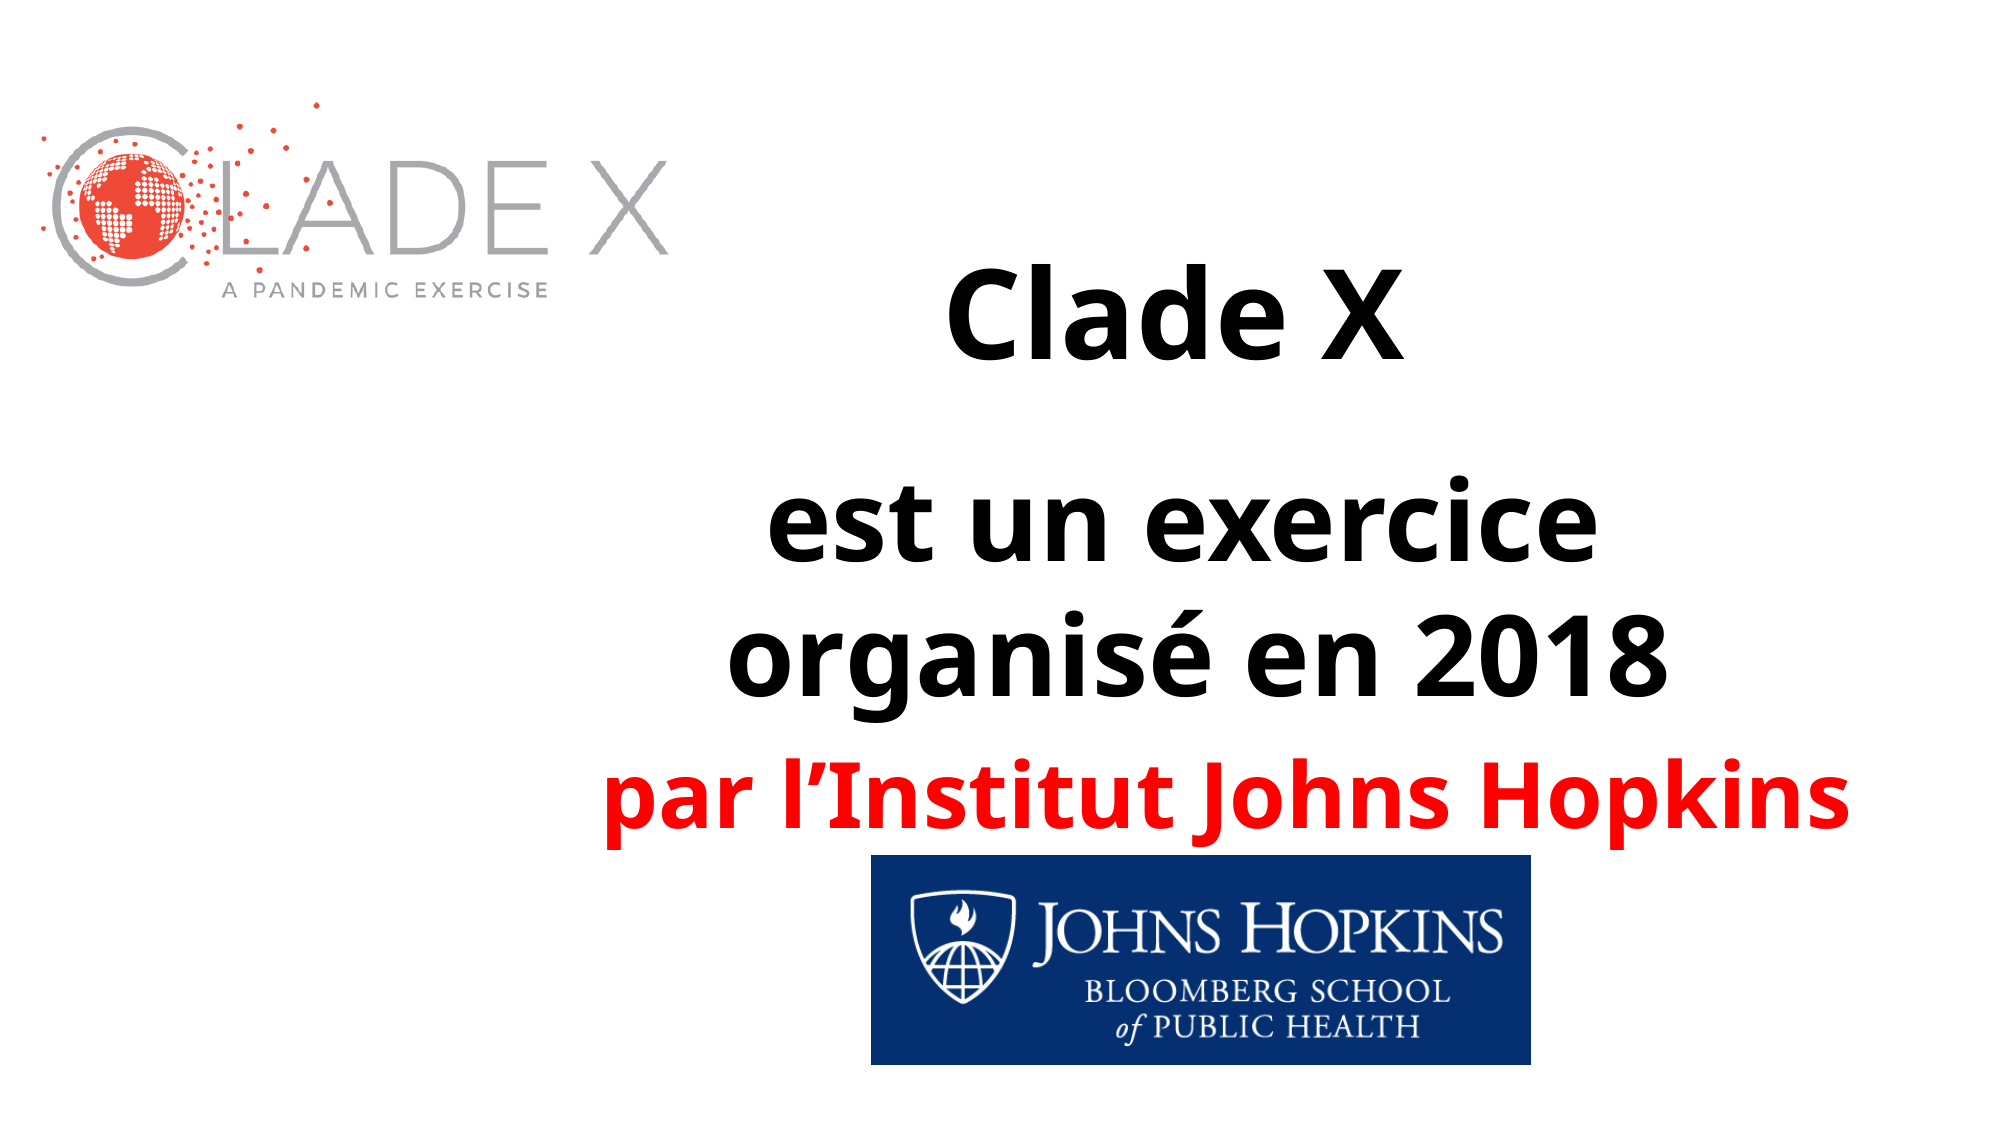

# Clade X
est un exercice
organisé en 2018
par l’Institut Johns Hopkins